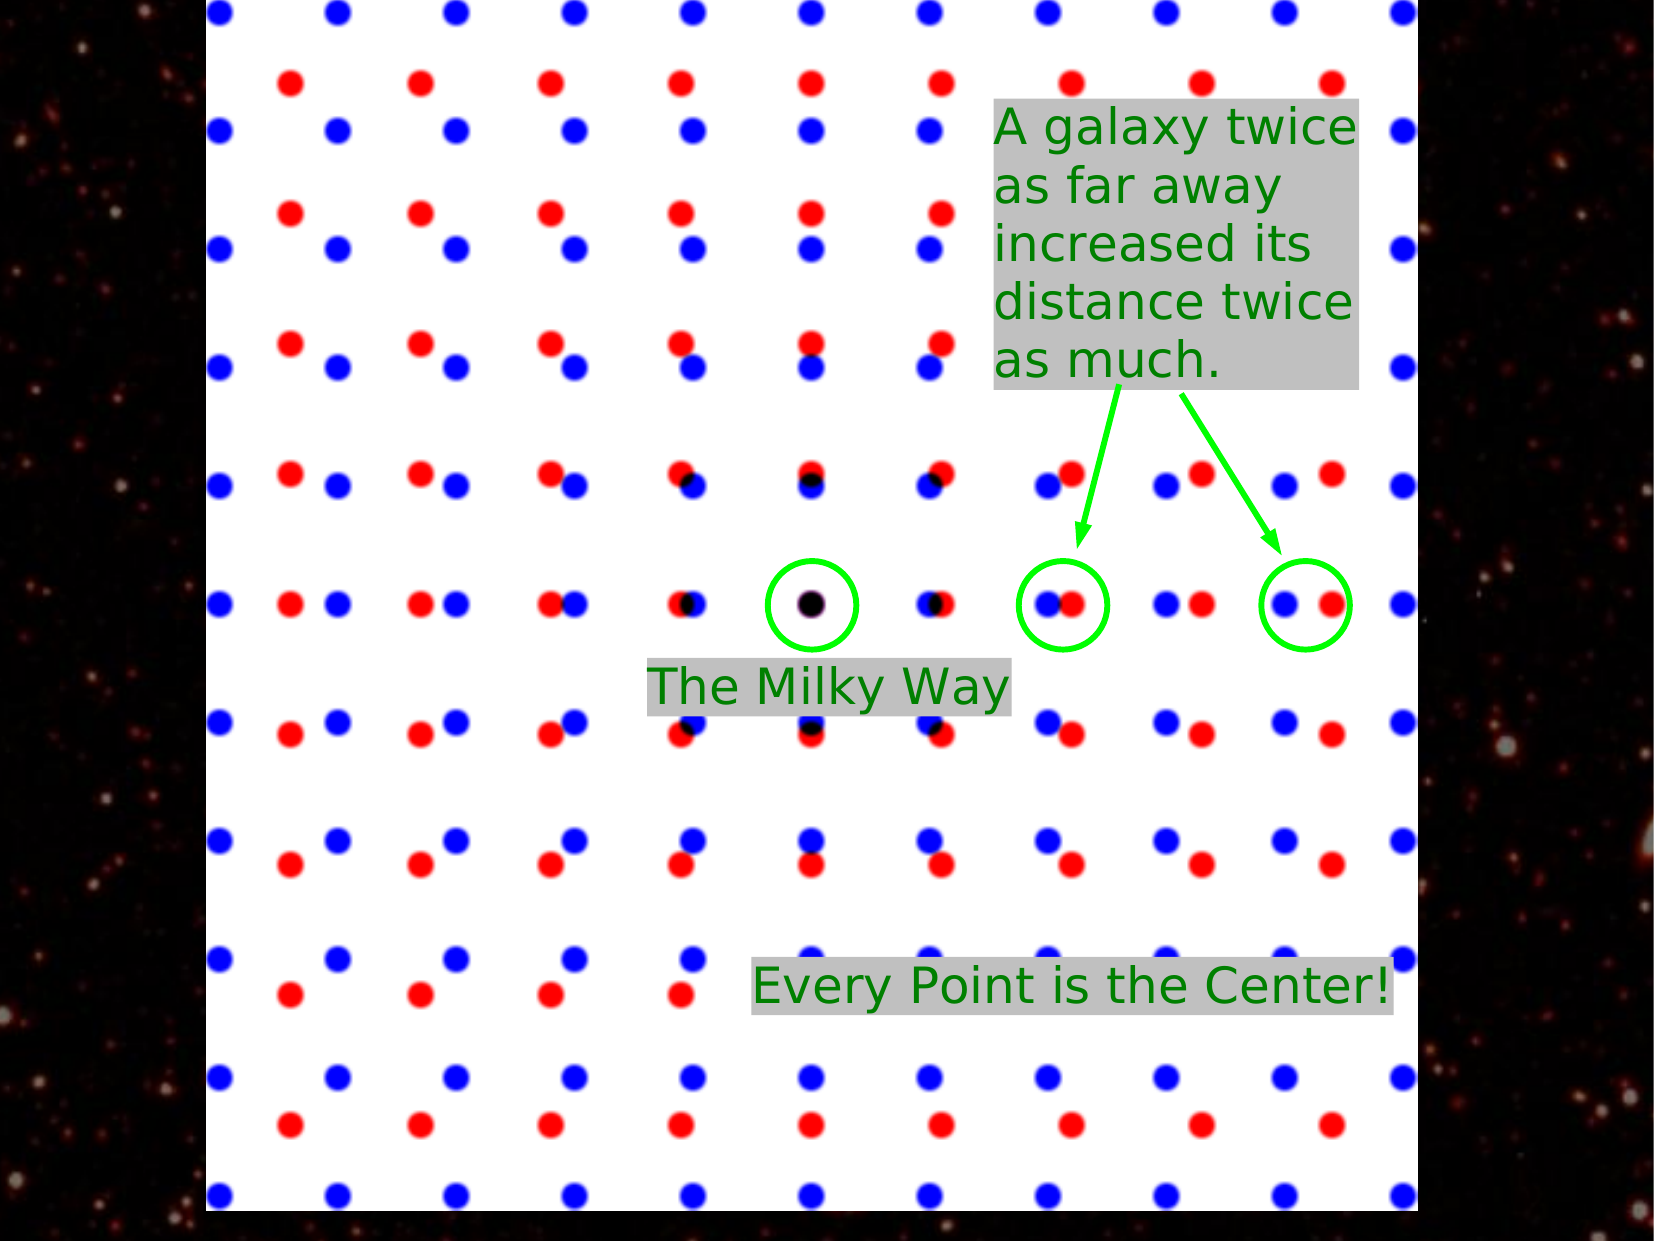

A galaxy twice
as far away
increased its
distance twice
as much.
The Milky Way
Every Point is the Center!